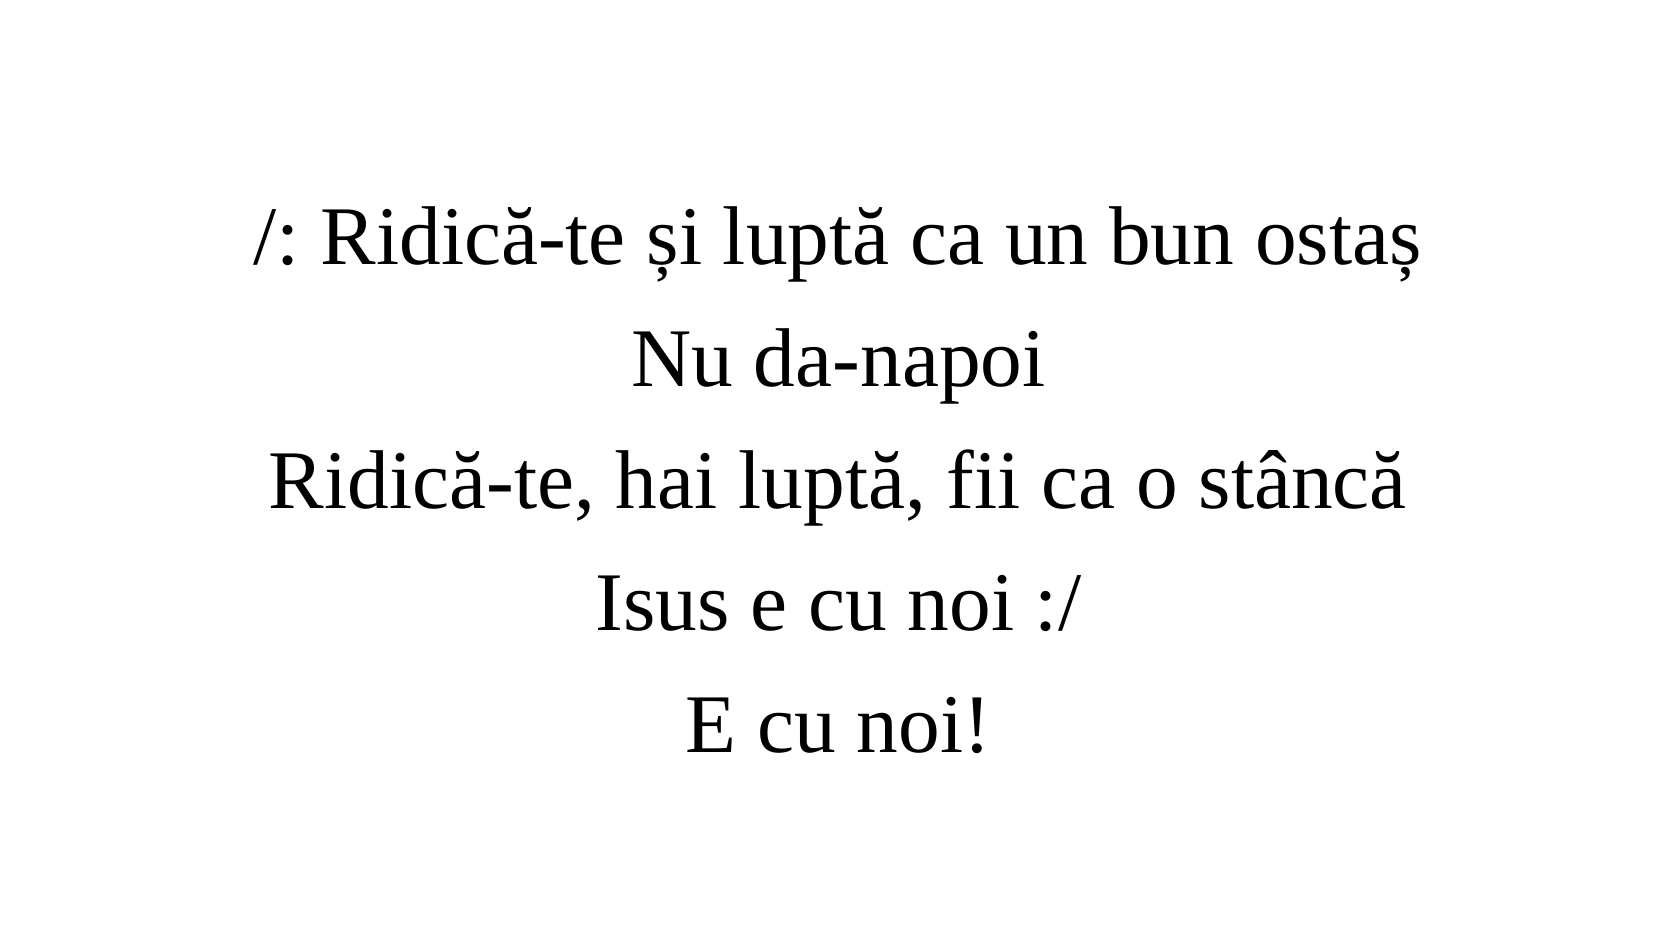

# /: Ridică-te și luptă ca un bun ostaș
Nu da-napoi
Ridică-te, hai luptă, fii ca o stâncă
Isus e cu noi :/
E cu noi!